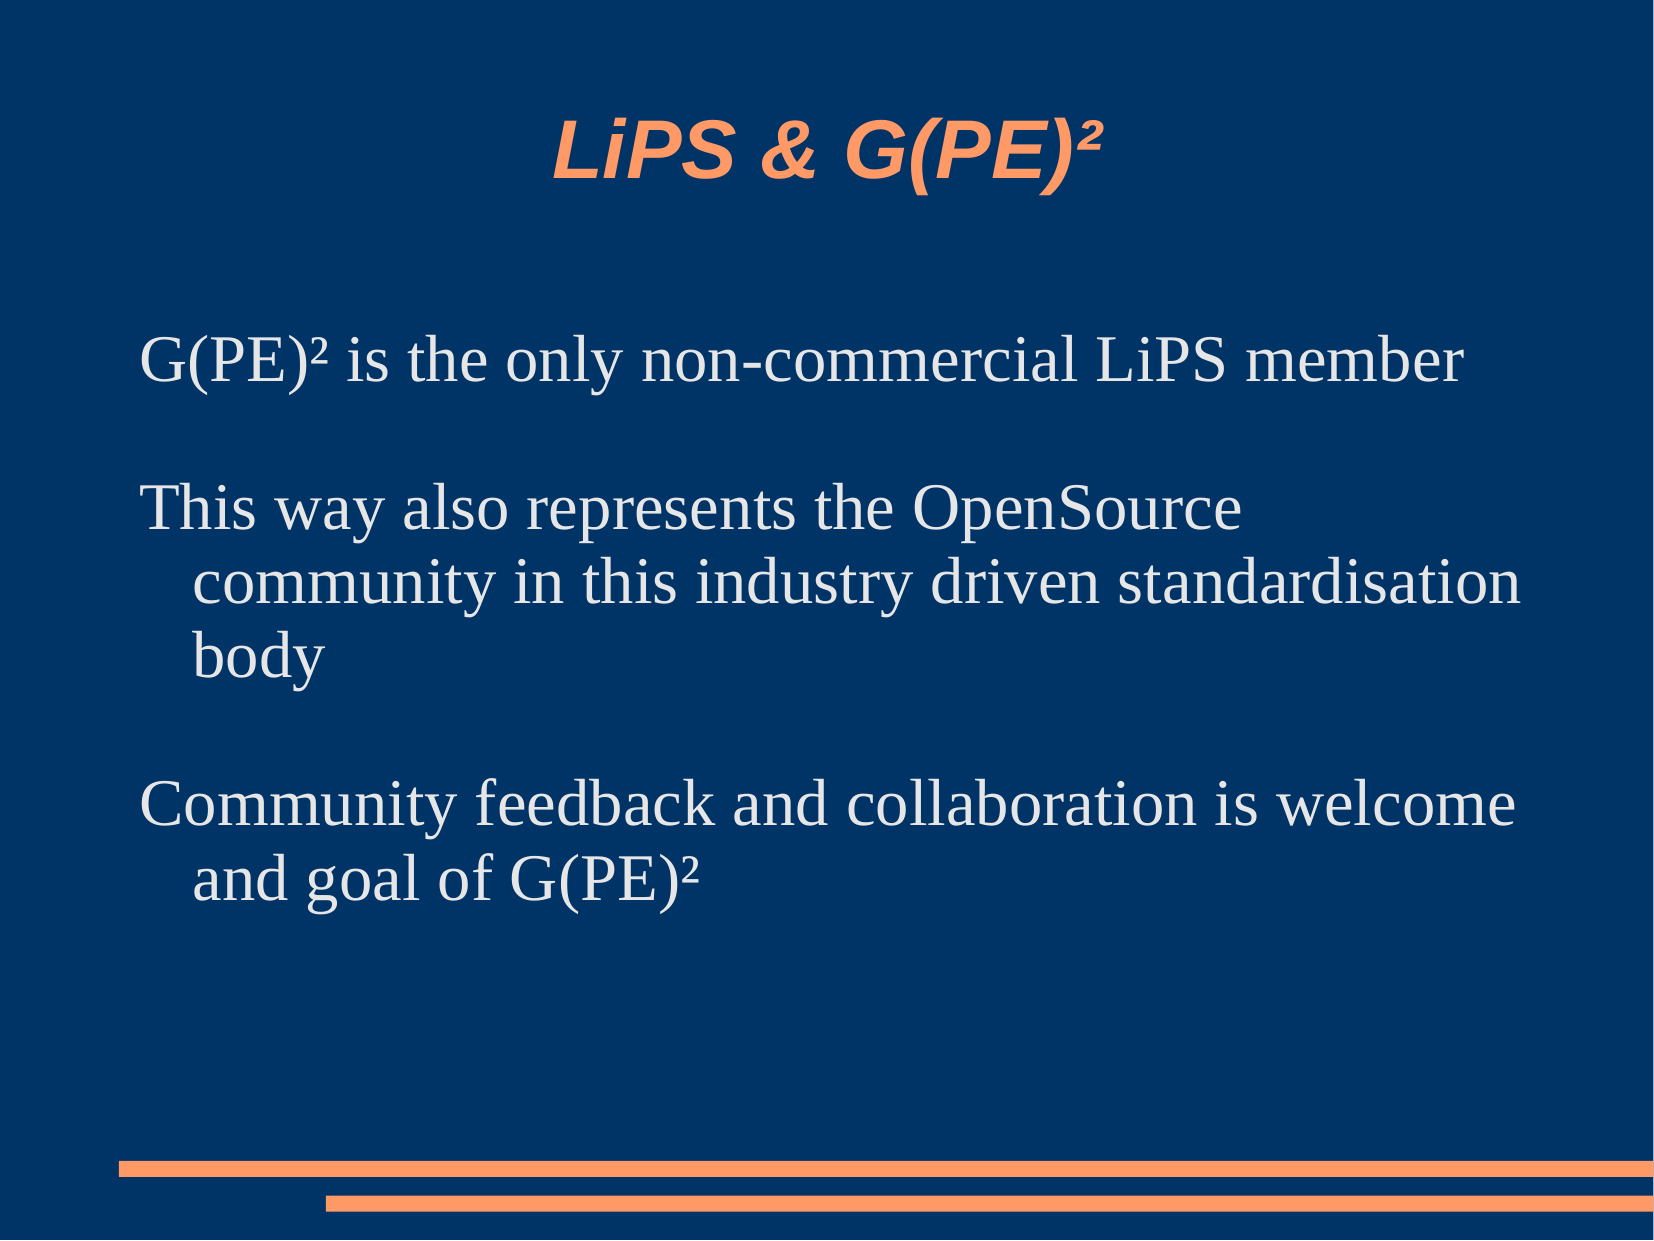

# LiPS & G(PE)²
G(PE)² is the only non-commercial LiPS member
This way also represents the OpenSource community in this industry driven standardisation body
Community feedback and collaboration is welcome and goal of G(PE)²